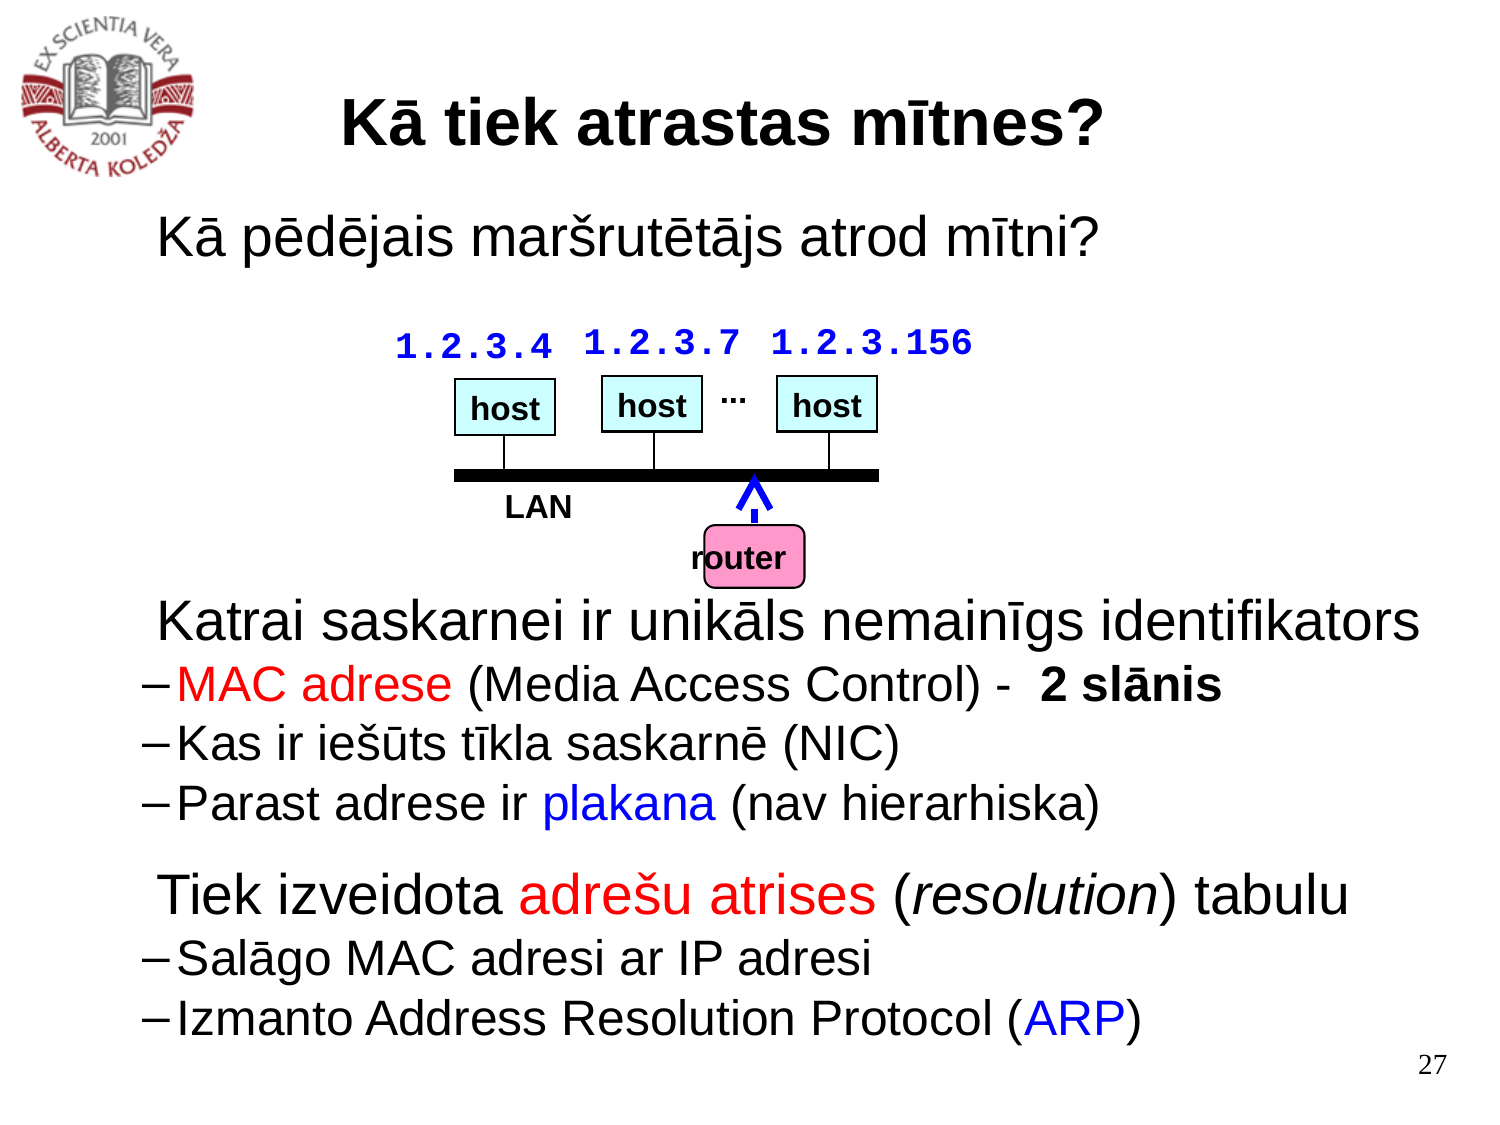

# Kā tiek atrastas mītnes?
Kā pēdējais maršrutētājs atrod mītni?
Katrai saskarnei ir unikāls nemainīgs identifikators
MAC adrese (Media Access Control) - 2 slānis
Kas ir iešūts tīkla saskarnē (NIC)
Parast adrese ir plakana (nav hierarhiska)
Tiek izveidota adrešu atrises (resolution) tabulu
Salāgo MAC adresi ar IP adresi
Izmanto Address Resolution Protocol (ARP)
1.2.3.7
1.2.3.156
1.2.3.4
...
host
host
host
LAN
router